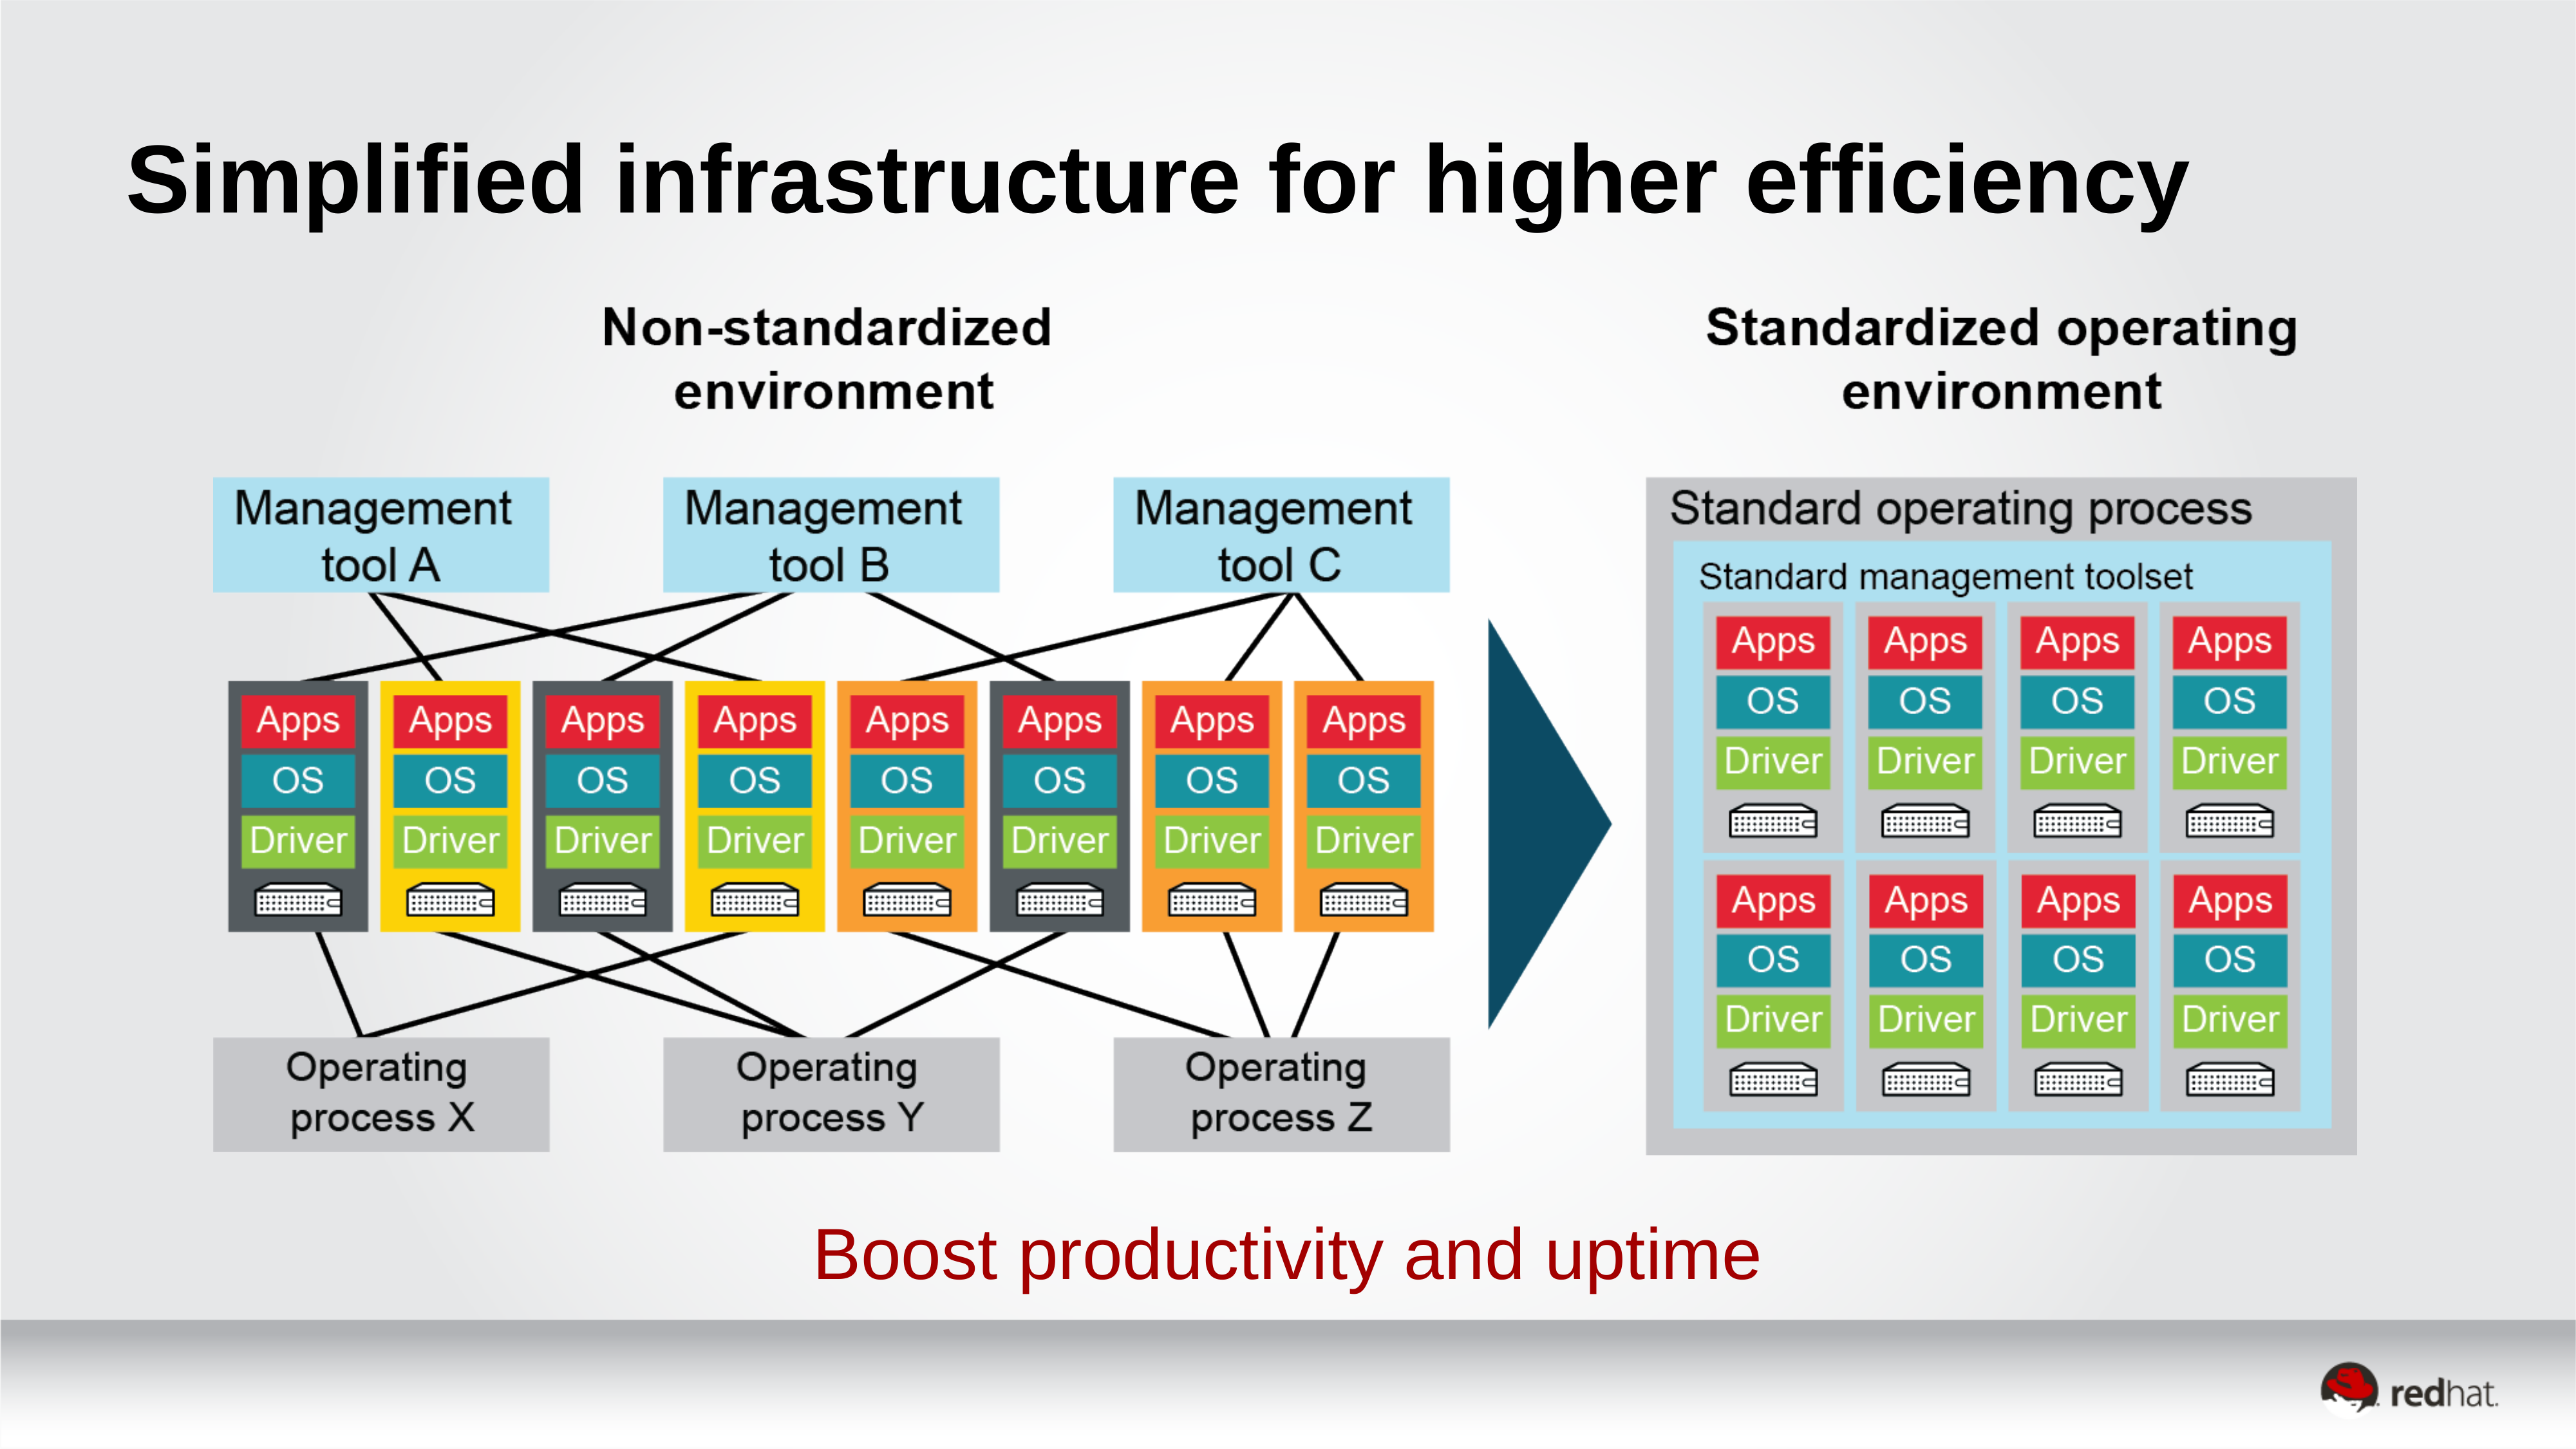

# Simplified infrastructure for higher efficiency
Boost productivity and uptime